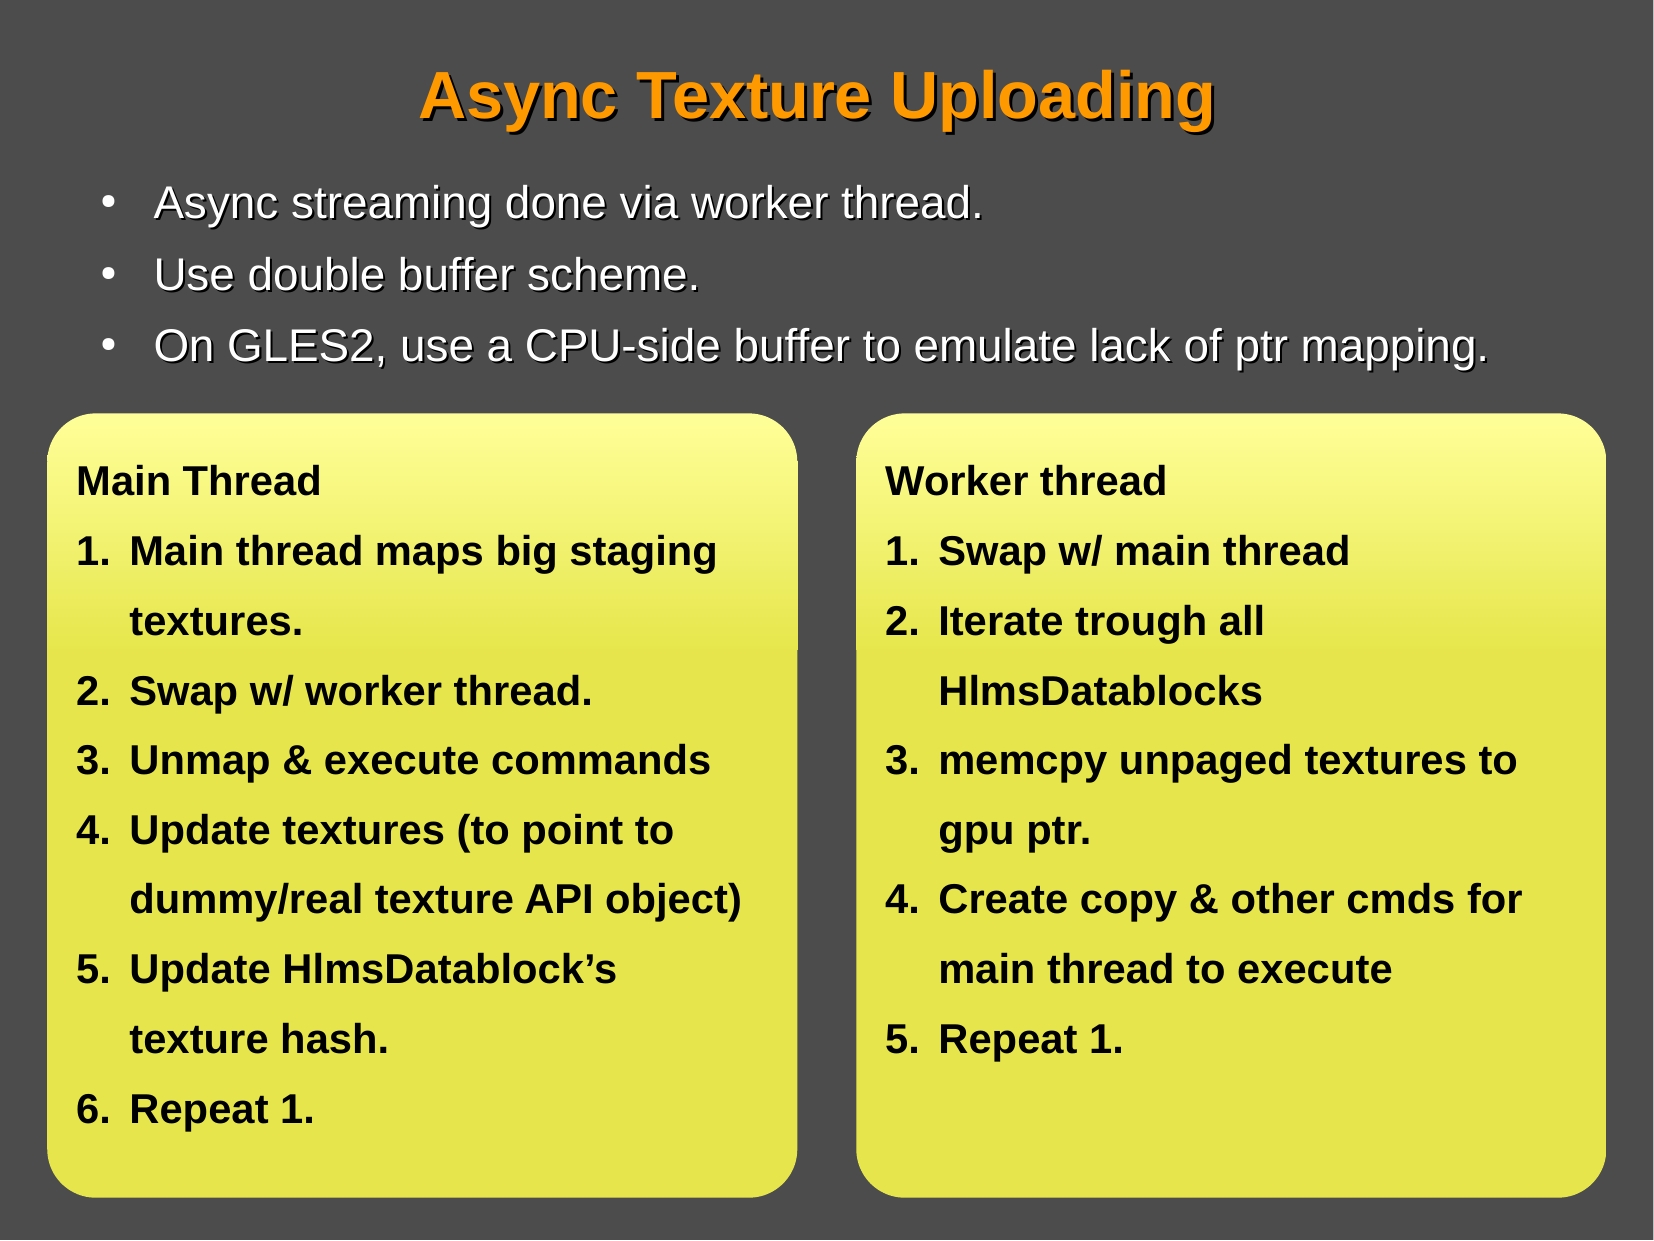

# Async Texture Uploading
Async streaming done via worker thread.
Use double buffer scheme.
On GLES2, use a CPU-side buffer to emulate lack of ptr mapping.
Main Thread
Main thread maps big staging textures.
Swap w/ worker thread.
Unmap & execute commands
Update textures (to point to dummy/real texture API object)
Update HlmsDatablock’s texture hash.
Repeat 1.
Worker thread
Swap w/ main thread
Iterate trough all HlmsDatablocks
memcpy unpaged textures to gpu ptr.
Create copy & other cmds for main thread to execute
Repeat 1.